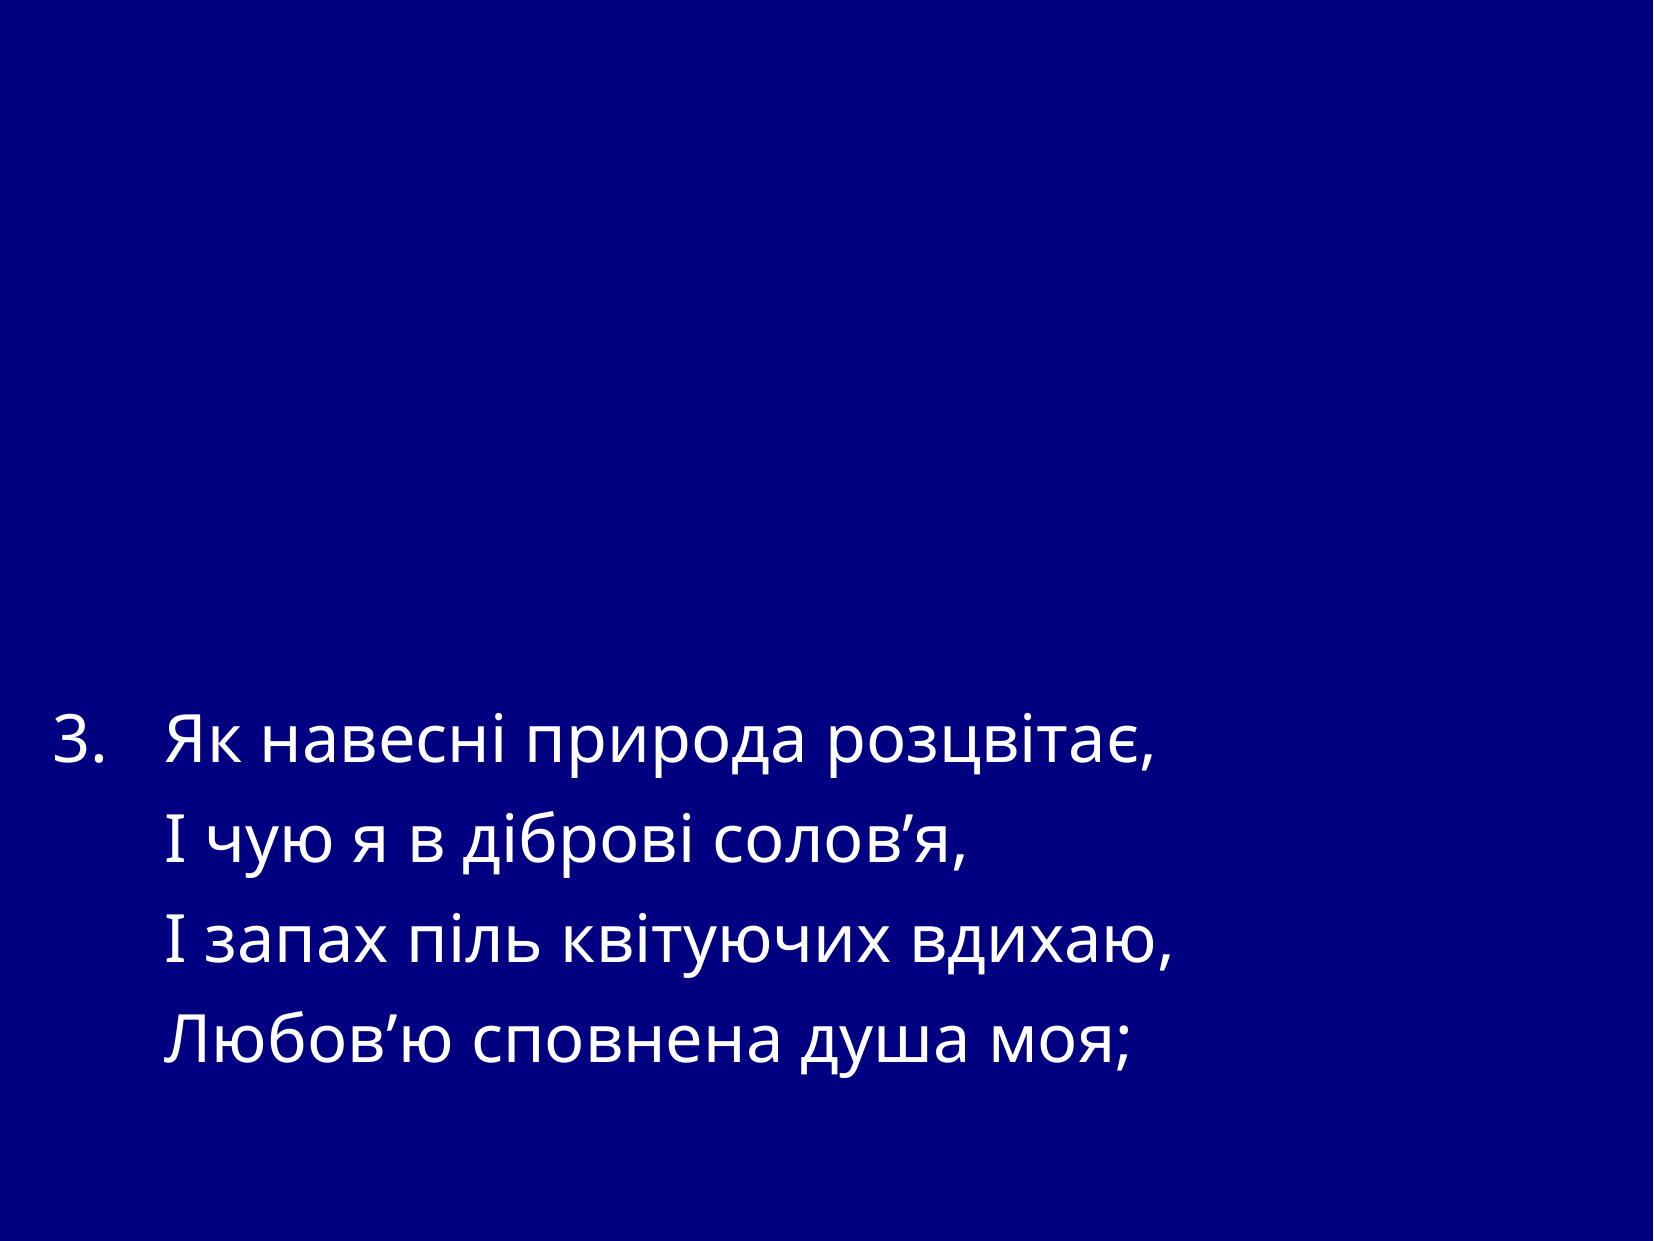

3.	Як навесні природа розцвітає,
	І чую я в діброві солов’я,
	І запах піль квітуючих вдихаю,
	Любов’ю сповнена душа моя;